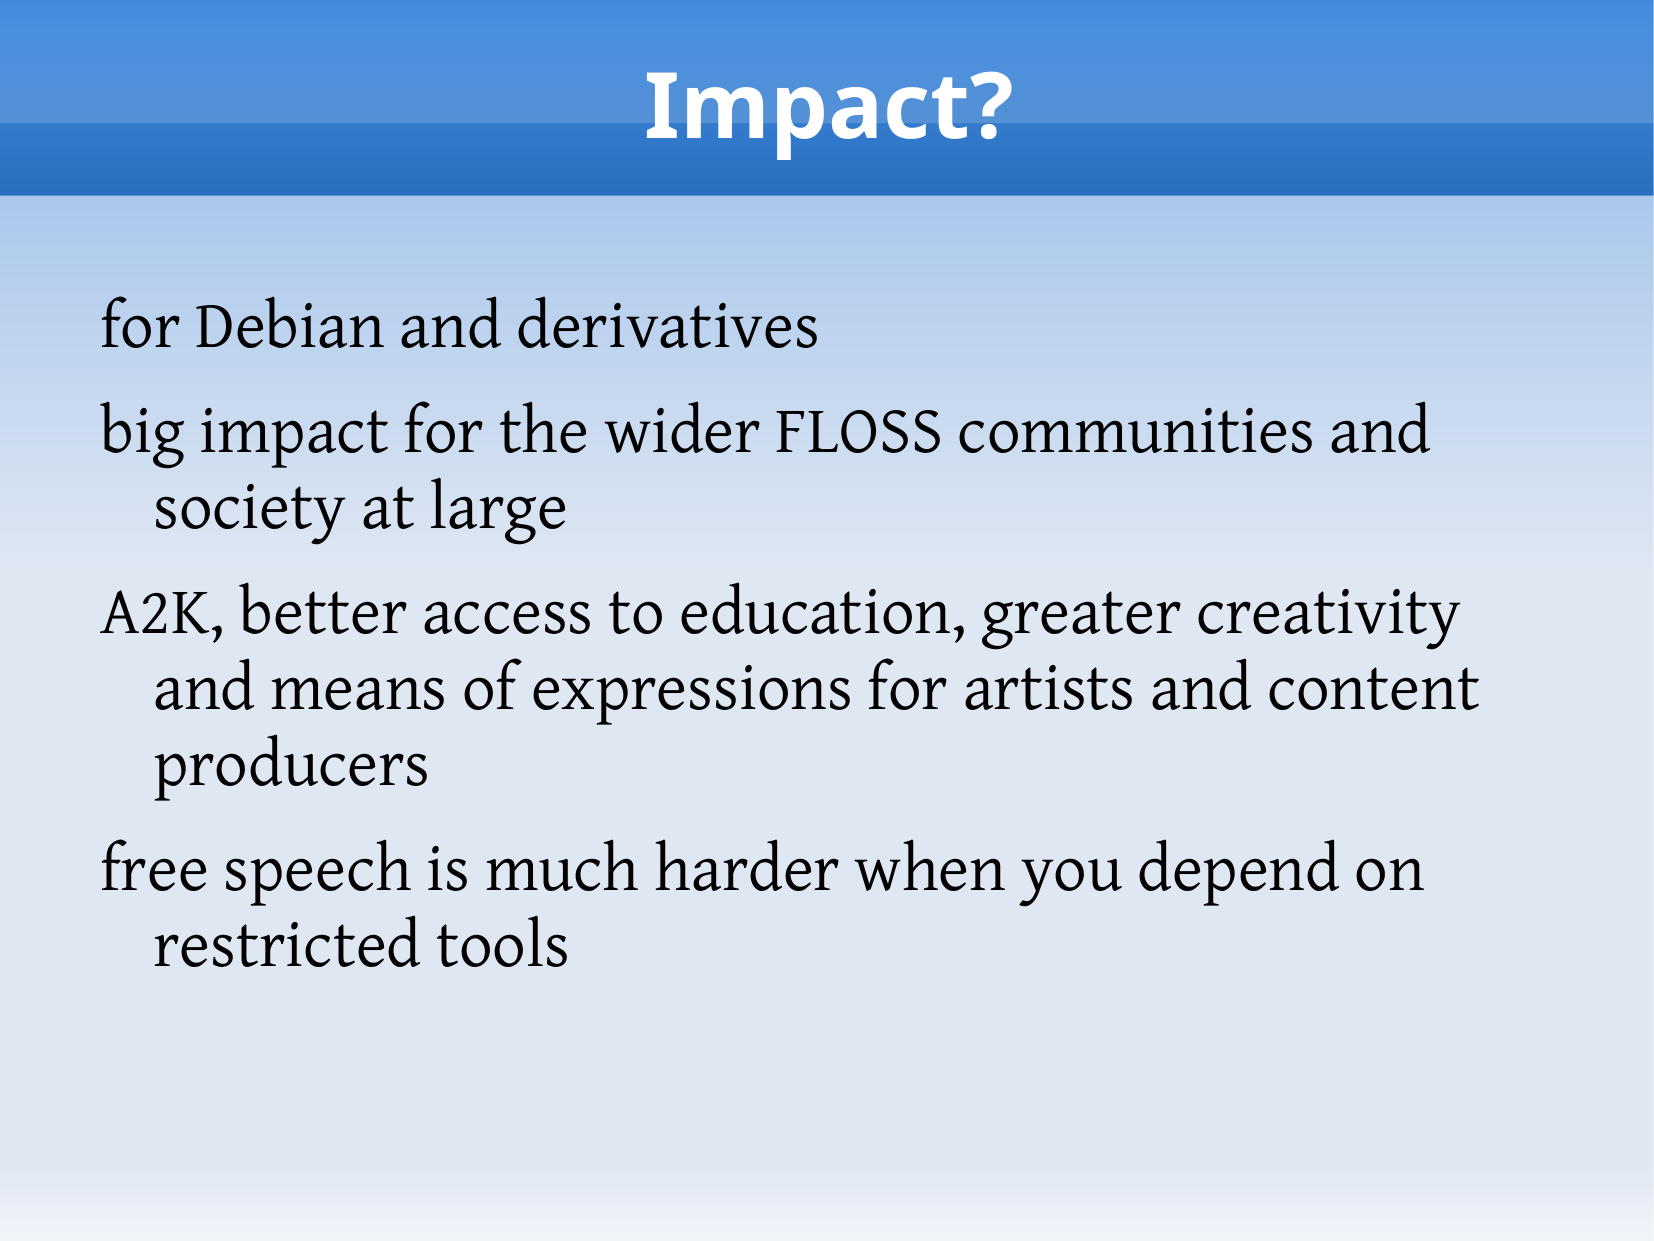

# Impact?
for Debian and derivatives
big impact for the wider FLOSS communities and society at large
A2K, better access to education, greater creativity and means of expressions for artists and content producers
free speech is much harder when you depend on restricted tools